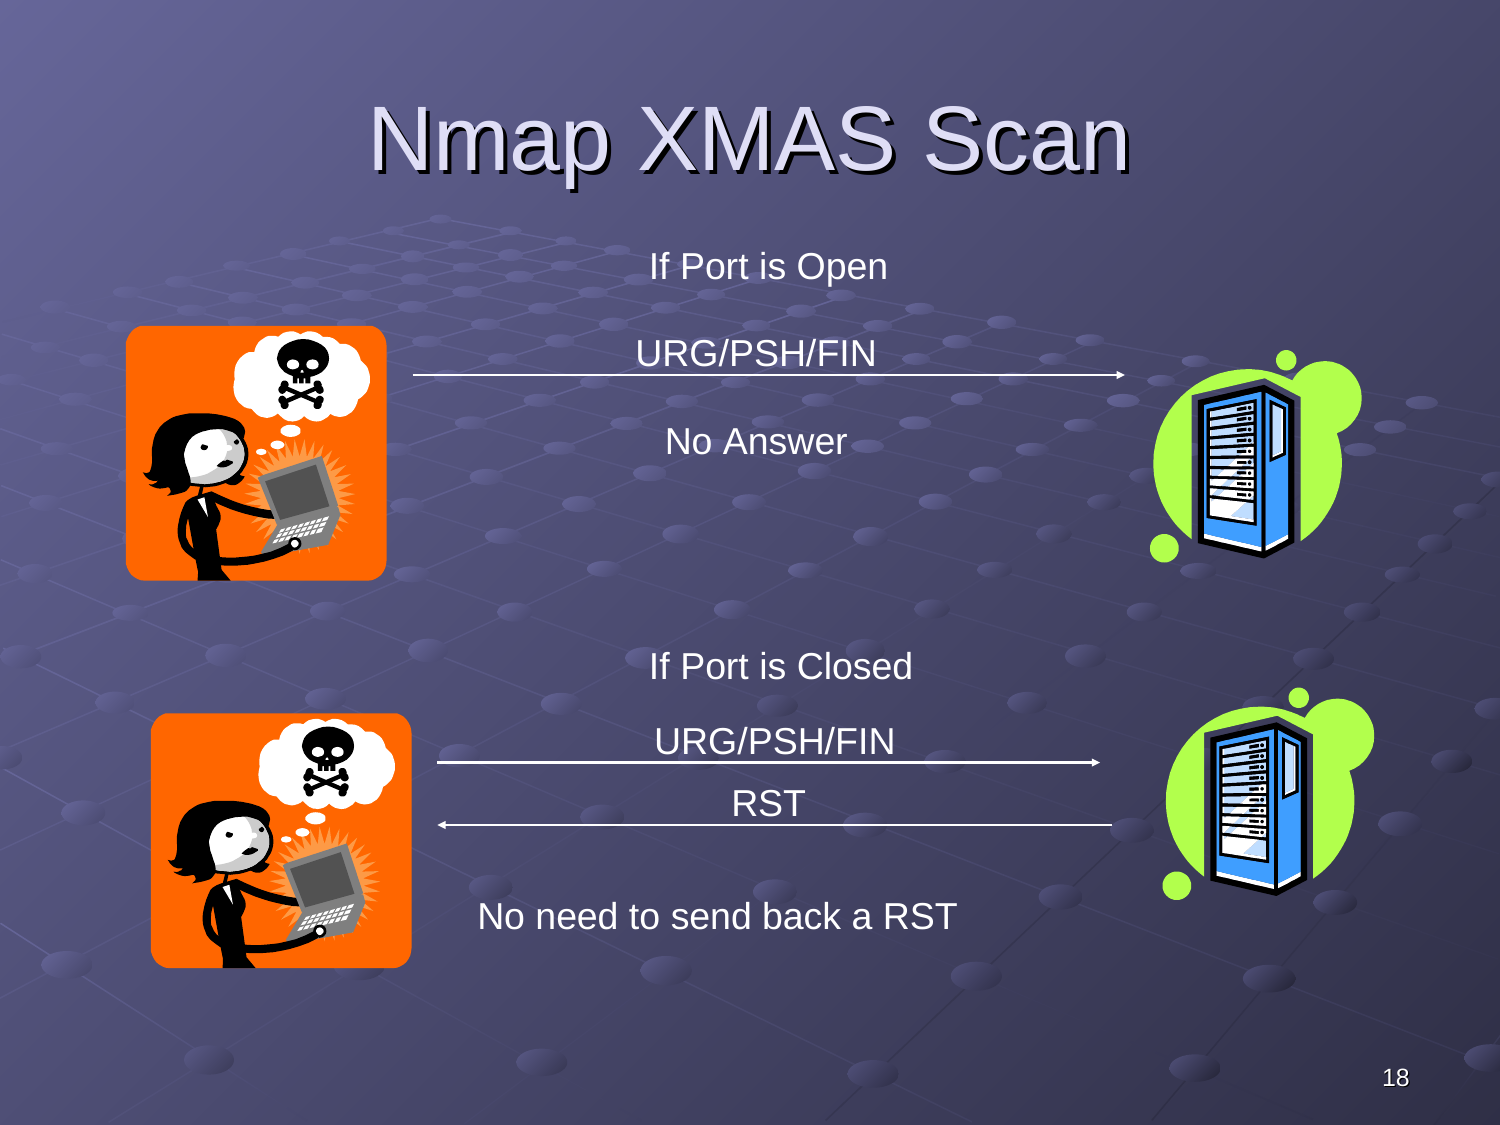

# Nmap XMAS Scan
If Port is Open
URG/PSH/FIN
No Answer
If Port is Closed
URG/PSH/FIN
RST
No need to send back a RST
18